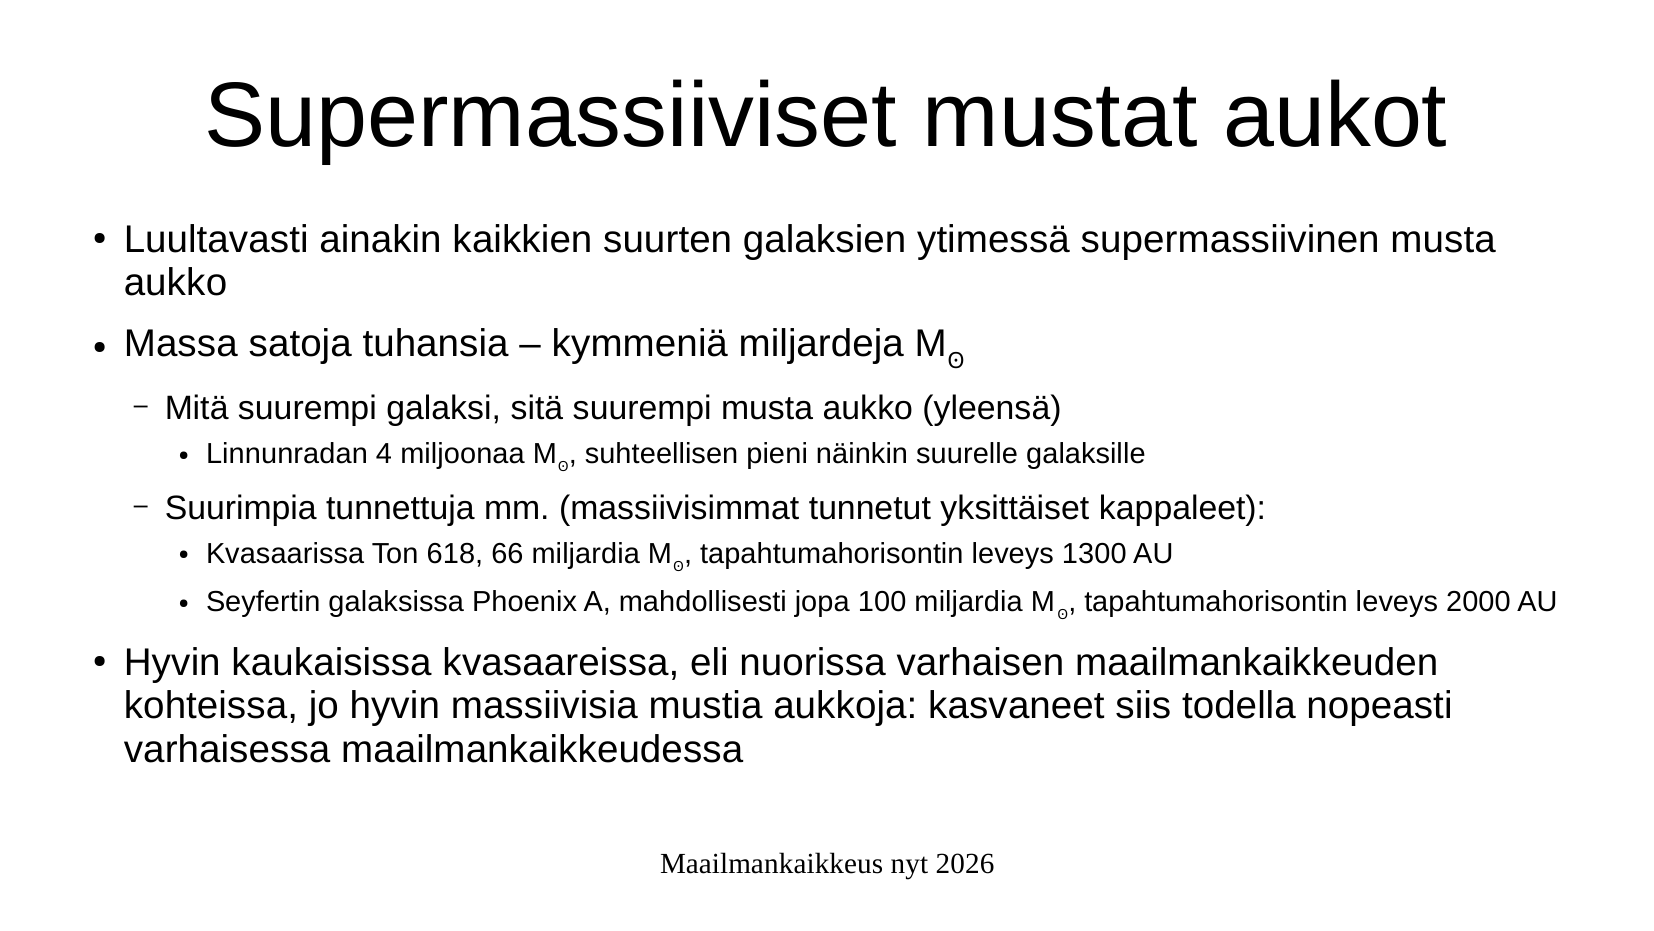

# Supermassiiviset mustat aukot
Luultavasti ainakin kaikkien suurten galaksien ytimessä supermassiivinen musta aukko
Massa satoja tuhansia – kymmeniä miljardeja Mʘ
Mitä suurempi galaksi, sitä suurempi musta aukko (yleensä)
Linnunradan 4 miljoonaa Mʘ, suhteellisen pieni näinkin suurelle galaksille
Suurimpia tunnettuja mm. (massiivisimmat tunnetut yksittäiset kappaleet):
Kvasaarissa Ton 618, 66 miljardia Mʘ, tapahtumahorisontin leveys 1300 AU
Seyfertin galaksissa Phoenix A, mahdollisesti jopa 100 miljardia Mʘ, tapahtumahorisontin leveys 2000 AU
Hyvin kaukaisissa kvasaareissa, eli nuorissa varhaisen maailmankaikkeuden kohteissa, jo hyvin massiivisia mustia aukkoja: kasvaneet siis todella nopeasti varhaisessa maailmankaikkeudessa